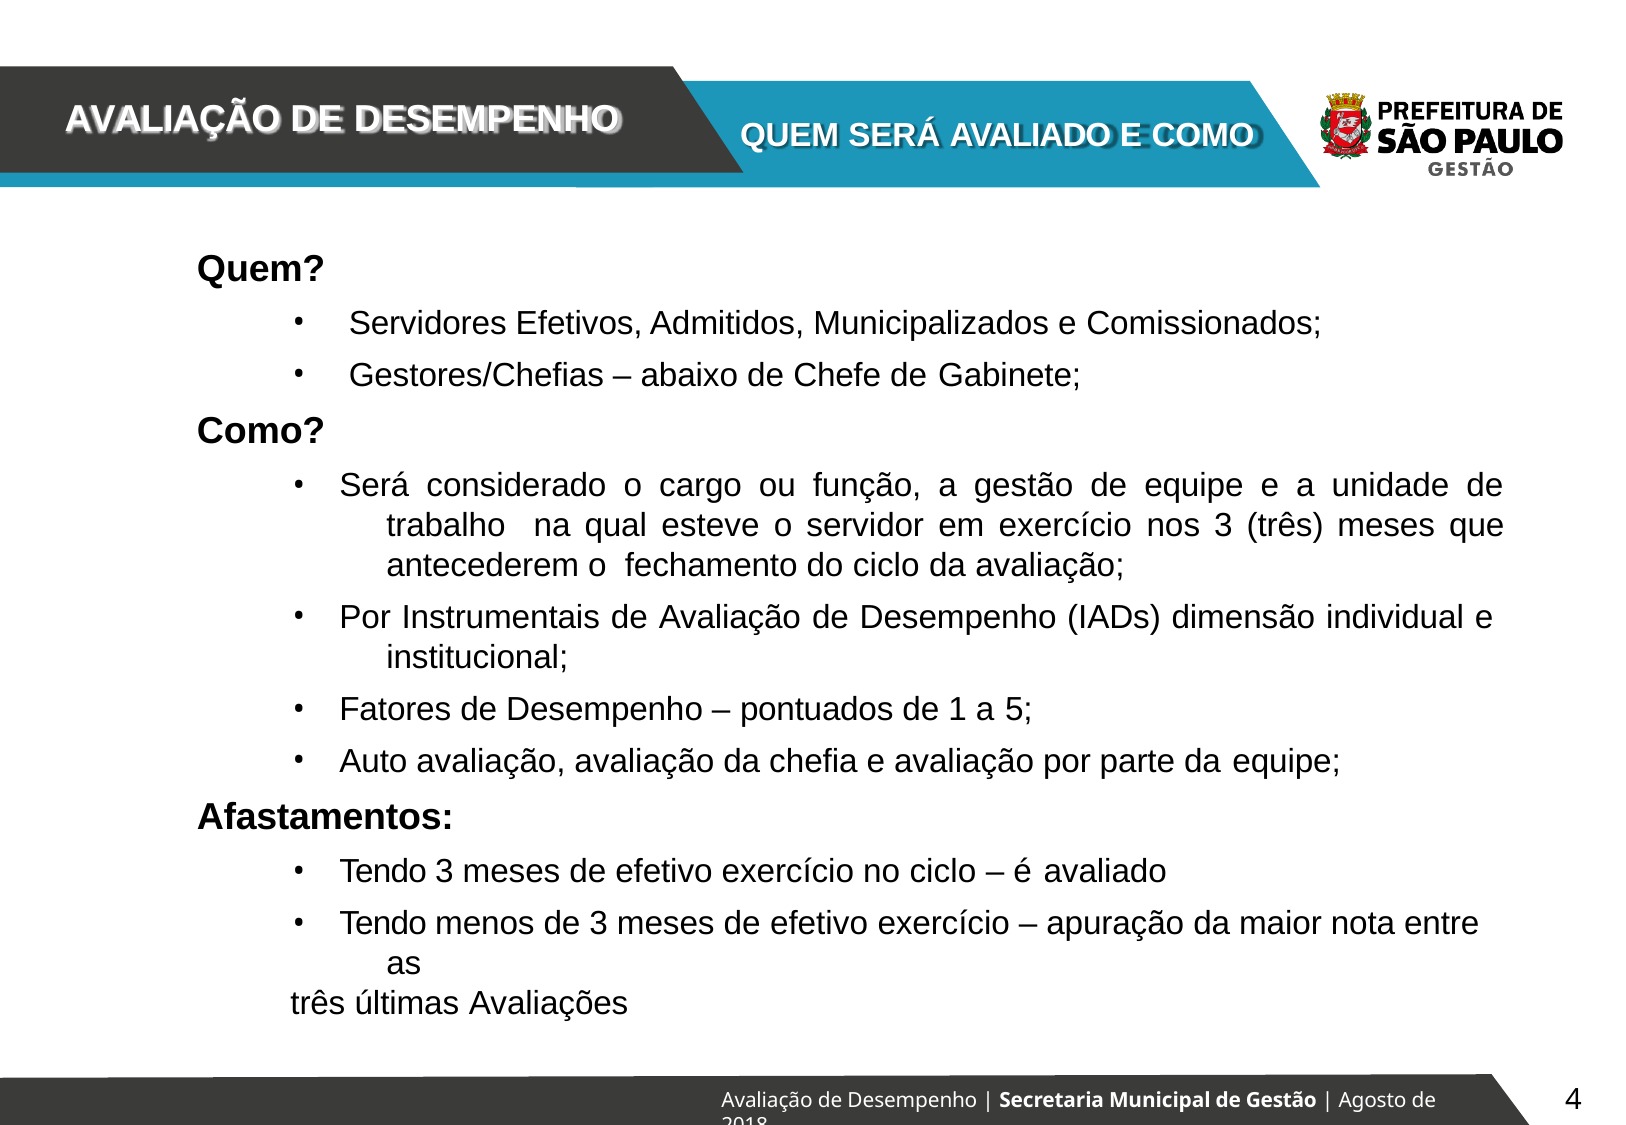

# AVALIAÇÃO DE DESEMPENHO
QUEM SERÁ AVALIADO E COMO
Quem?
Servidores Efetivos, Admitidos, Municipalizados e Comissionados;
Gestores/Chefias – abaixo de Chefe de Gabinete;
Como?
Será considerado o cargo ou função, a gestão de equipe e a unidade de trabalho na qual esteve o servidor em exercício nos 3 (três) meses que antecederem o fechamento do ciclo da avaliação;
Por Instrumentais de Avaliação de Desempenho (IADs) dimensão individual e institucional;
Fatores de Desempenho – pontuados de 1 a 5;
Auto avaliação, avaliação da chefia e avaliação por parte da equipe;
Afastamentos:
Tendo 3 meses de efetivo exercício no ciclo – é avaliado
Tendo menos de 3 meses de efetivo exercício – apuração da maior nota entre as
três últimas Avaliações
Avaliação de Desempenho | Secretaria Municipal de Gestão | Agosto de 2018